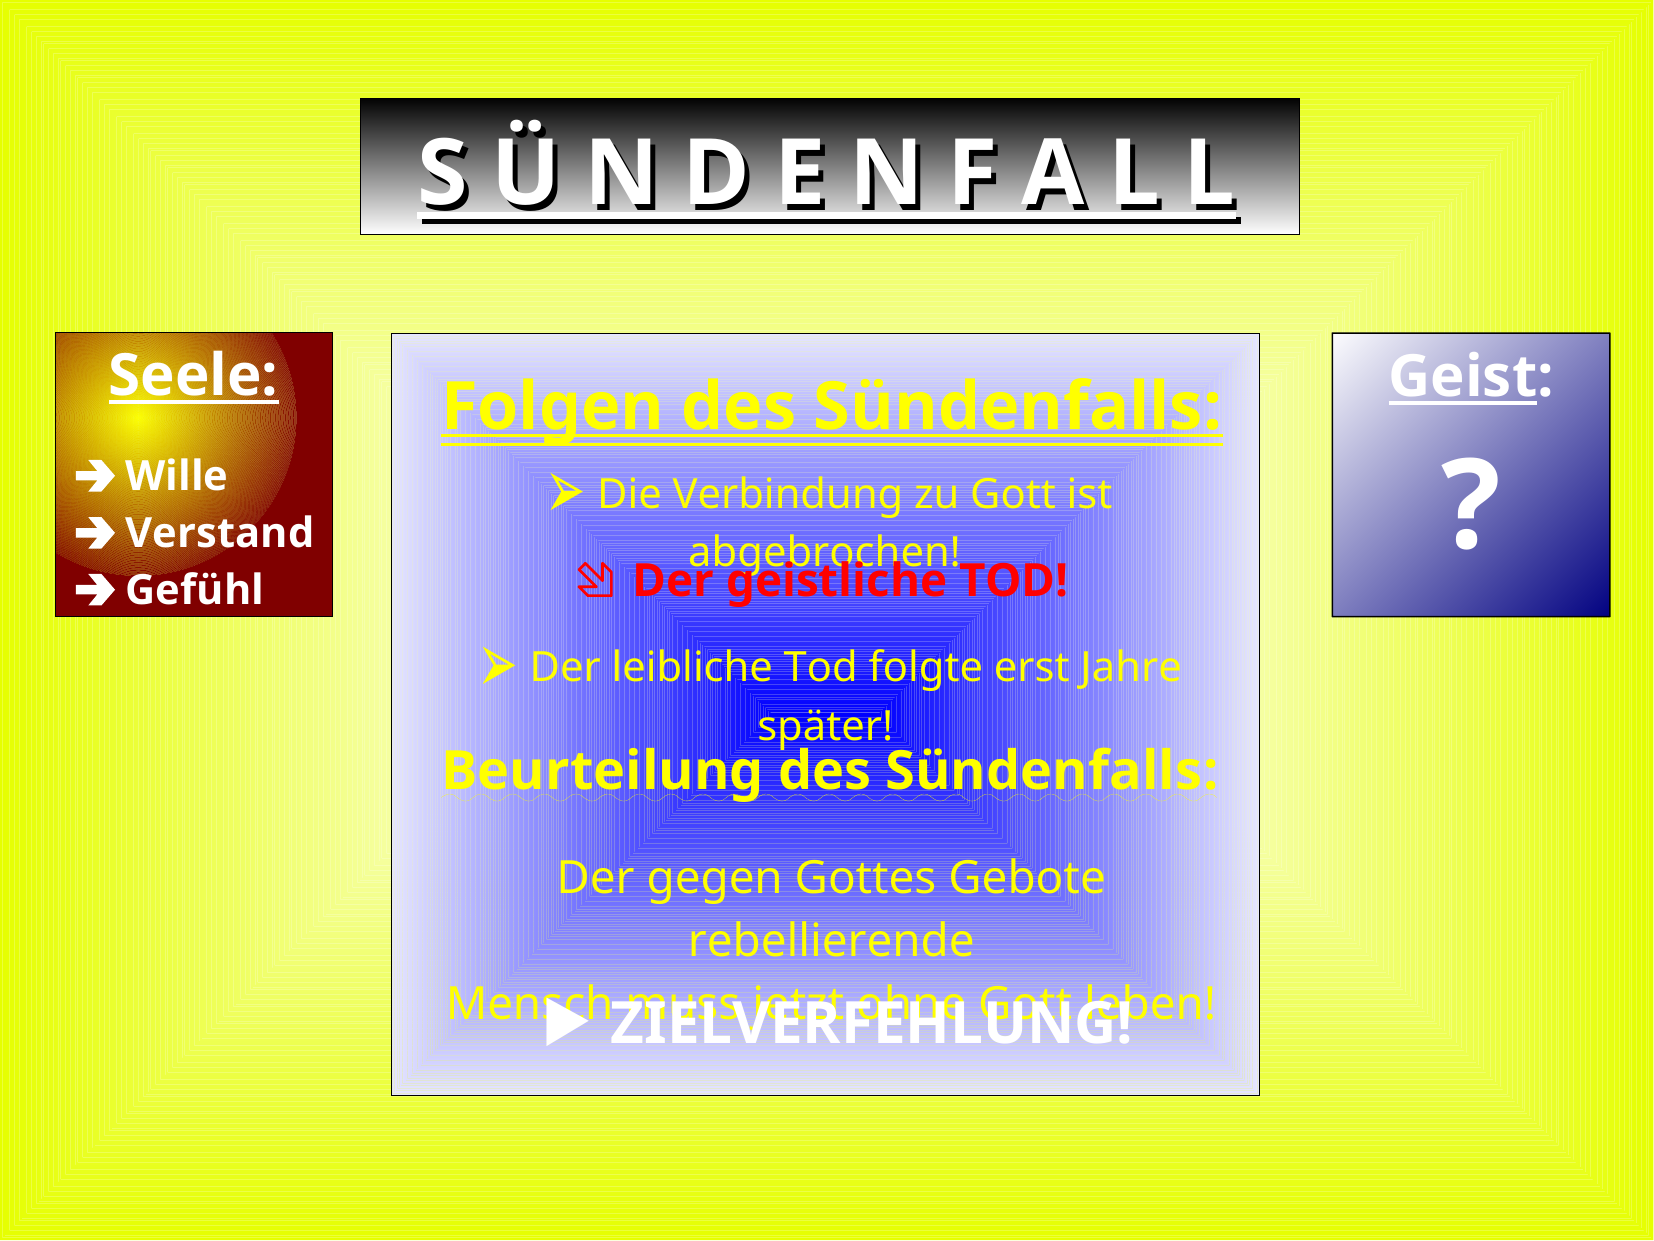

S Ü N D E N F A L L
Seele:
 Wille
 Verstand
 Gefühl
Geist:
?
Folgen des Sündenfalls:
  Die Verbindung zu Gott ist abgebrochen!
 Der geistliche TOD!
  Der leibliche Tod folgte erst Jahre später!
Beurteilung des Sündenfalls:
Der gegen Gottes Gebote rebellierende
Mensch muss jetzt ohne Gott leben!
 ZIELVERFEHLUNG!